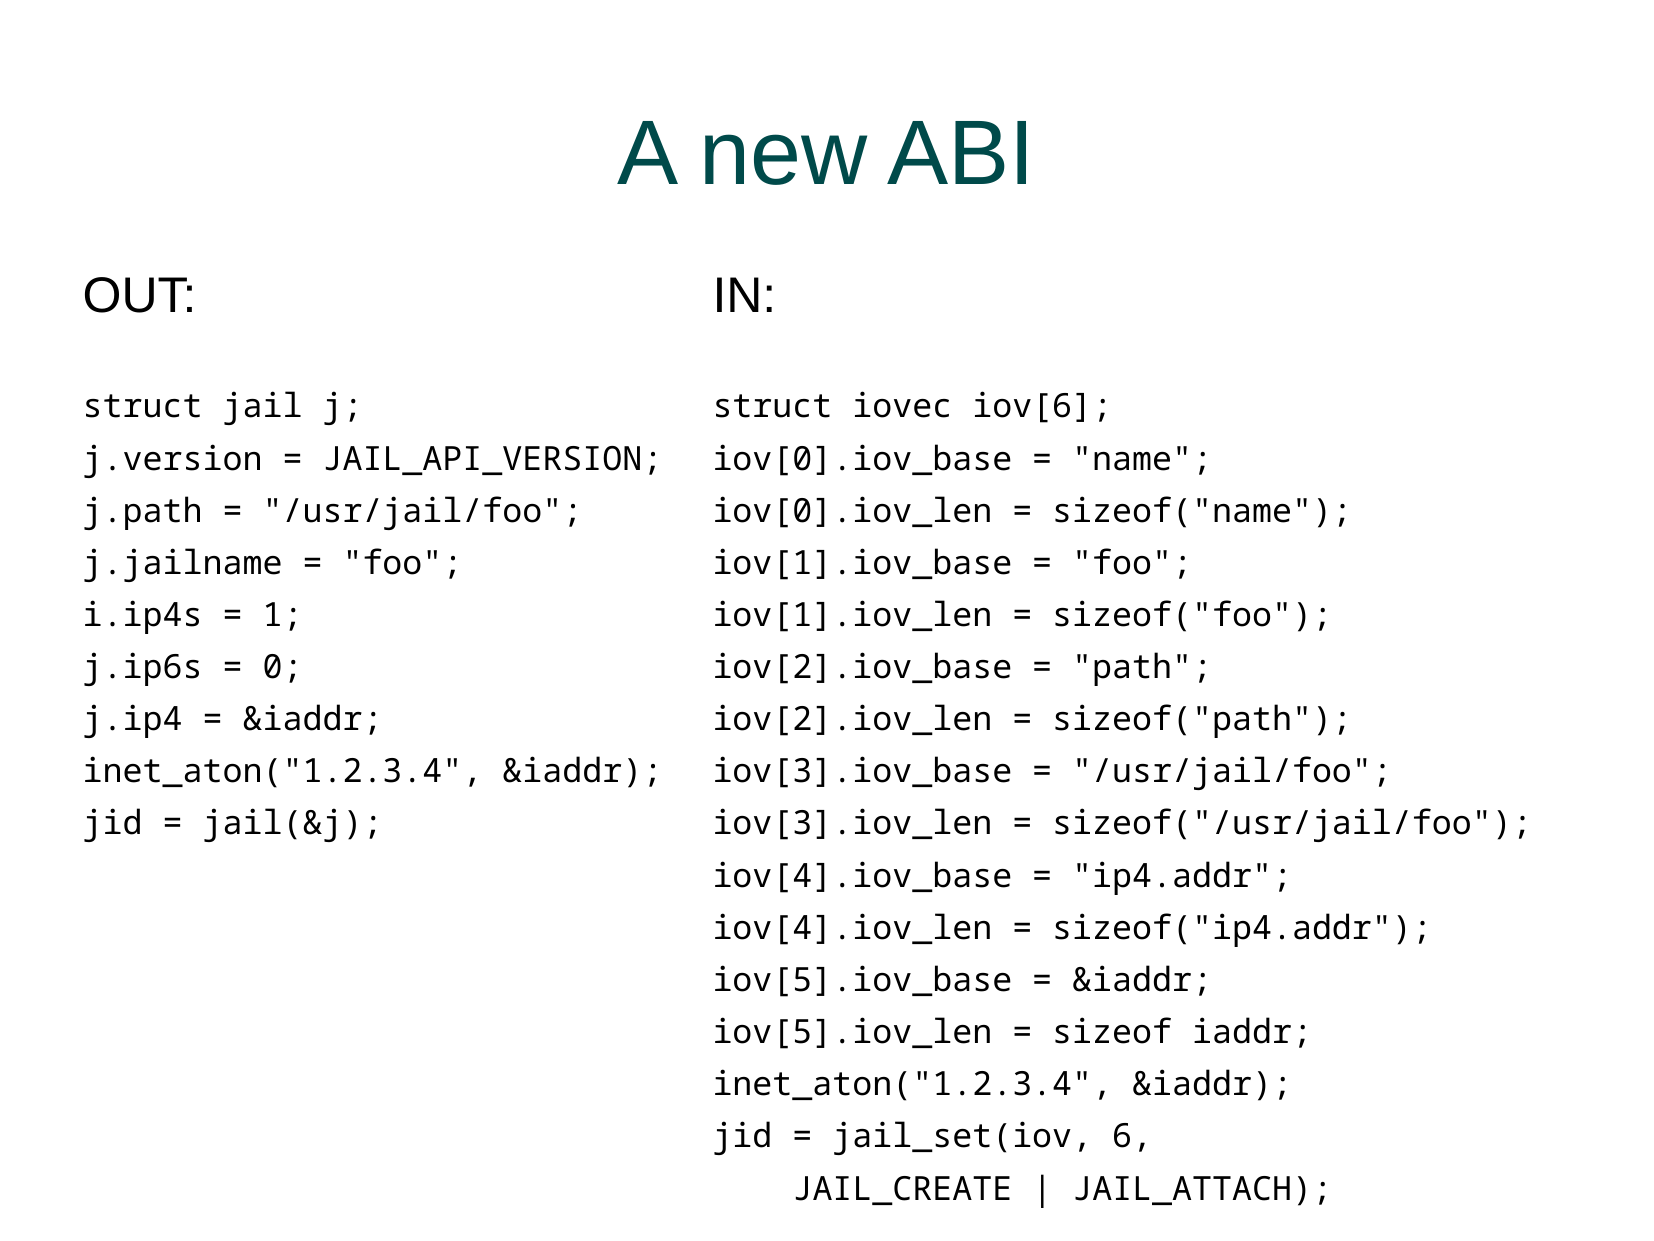

# A new ABI
OUT:
struct jail j;
j.version = JAIL_API_VERSION;
j.path = "/usr/jail/foo";
j.jailname = "foo";
i.ip4s = 1;
j.ip6s = 0;
j.ip4 = &iaddr;
inet_aton("1.2.3.4", &iaddr);
jid = jail(&j);
IN:
struct iovec iov[6];
iov[0].iov_base = "name";
iov[0].iov_len = sizeof("name");
iov[1].iov_base = "foo";
iov[1].iov_len = sizeof("foo");
iov[2].iov_base = "path";
iov[2].iov_len = sizeof("path");
iov[3].iov_base = "/usr/jail/foo";
iov[3].iov_len = sizeof("/usr/jail/foo");
iov[4].iov_base = "ip4.addr";
iov[4].iov_len = sizeof("ip4.addr");
iov[5].iov_base = &iaddr;
iov[5].iov_len = sizeof iaddr;
inet_aton("1.2.3.4", &iaddr);
jid = jail_set(iov, 6,
 JAIL_CREATE | JAIL_ATTACH);